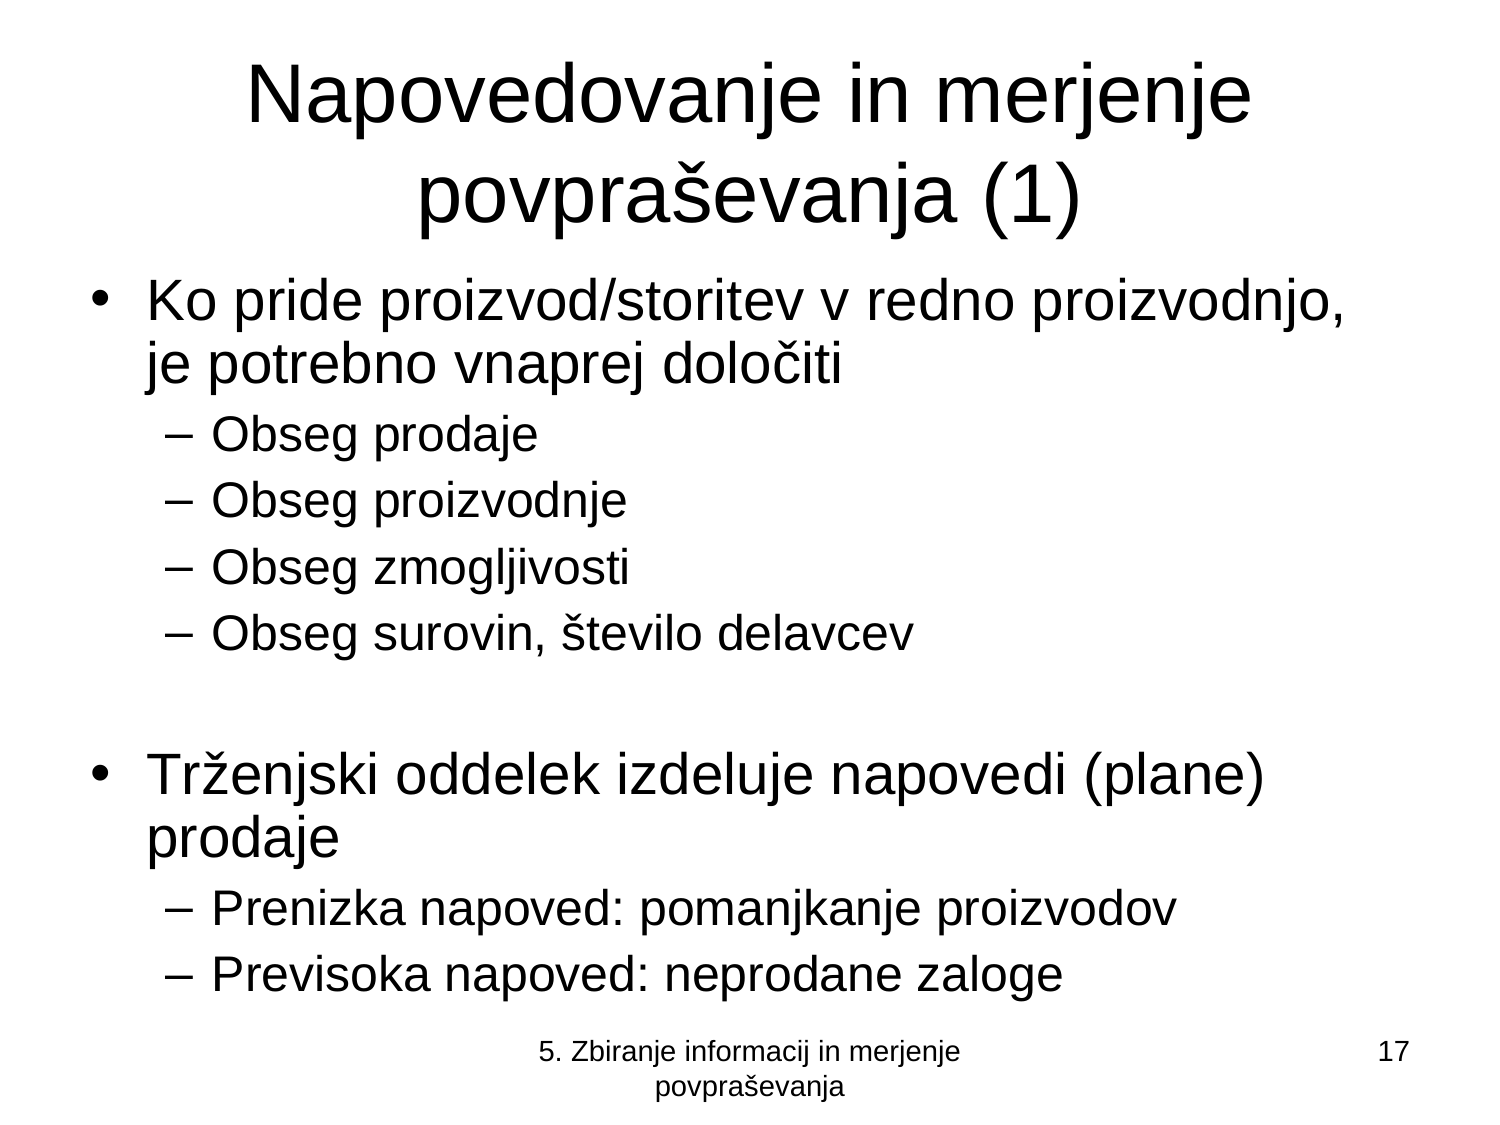

# Napovedovanje in merjenje povpraševanja (1)
Ko pride proizvod/storitev v redno proizvodnjo, je potrebno vnaprej določiti
Obseg prodaje
Obseg proizvodnje
Obseg zmogljivosti
Obseg surovin, število delavcev
Trženjski oddelek izdeluje napovedi (plane) prodaje
Prenizka napoved: pomanjkanje proizvodov
Previsoka napoved: neprodane zaloge
5. Zbiranje informacij in merjenje povpraševanja